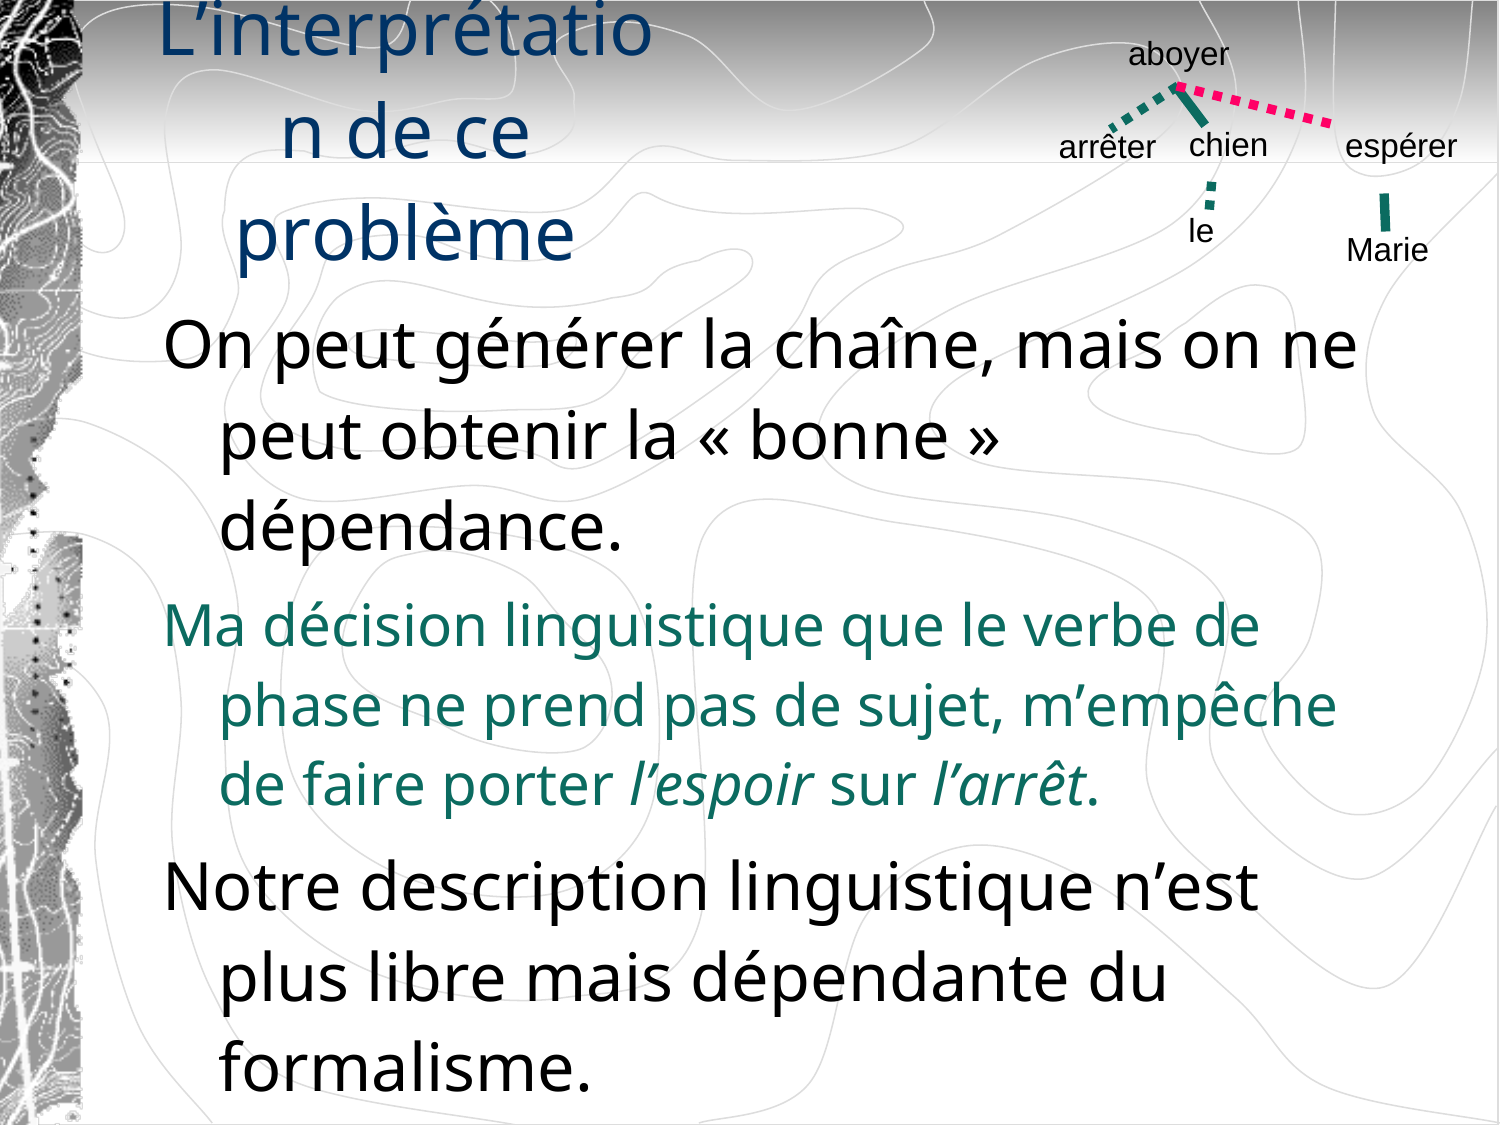

# L’interprétation de ce problème
aboyer
chien
espérer
arrêter
le
Marie
On peut générer la chaîne, mais on ne peut obtenir la « bonne » dépendance.
Ma décision linguistique que le verbe de phase ne prend pas de sujet, m’empêche de faire porter l’espoir sur l’arrêt.
Notre description linguistique n’est plus libre mais dépendante du formalisme.